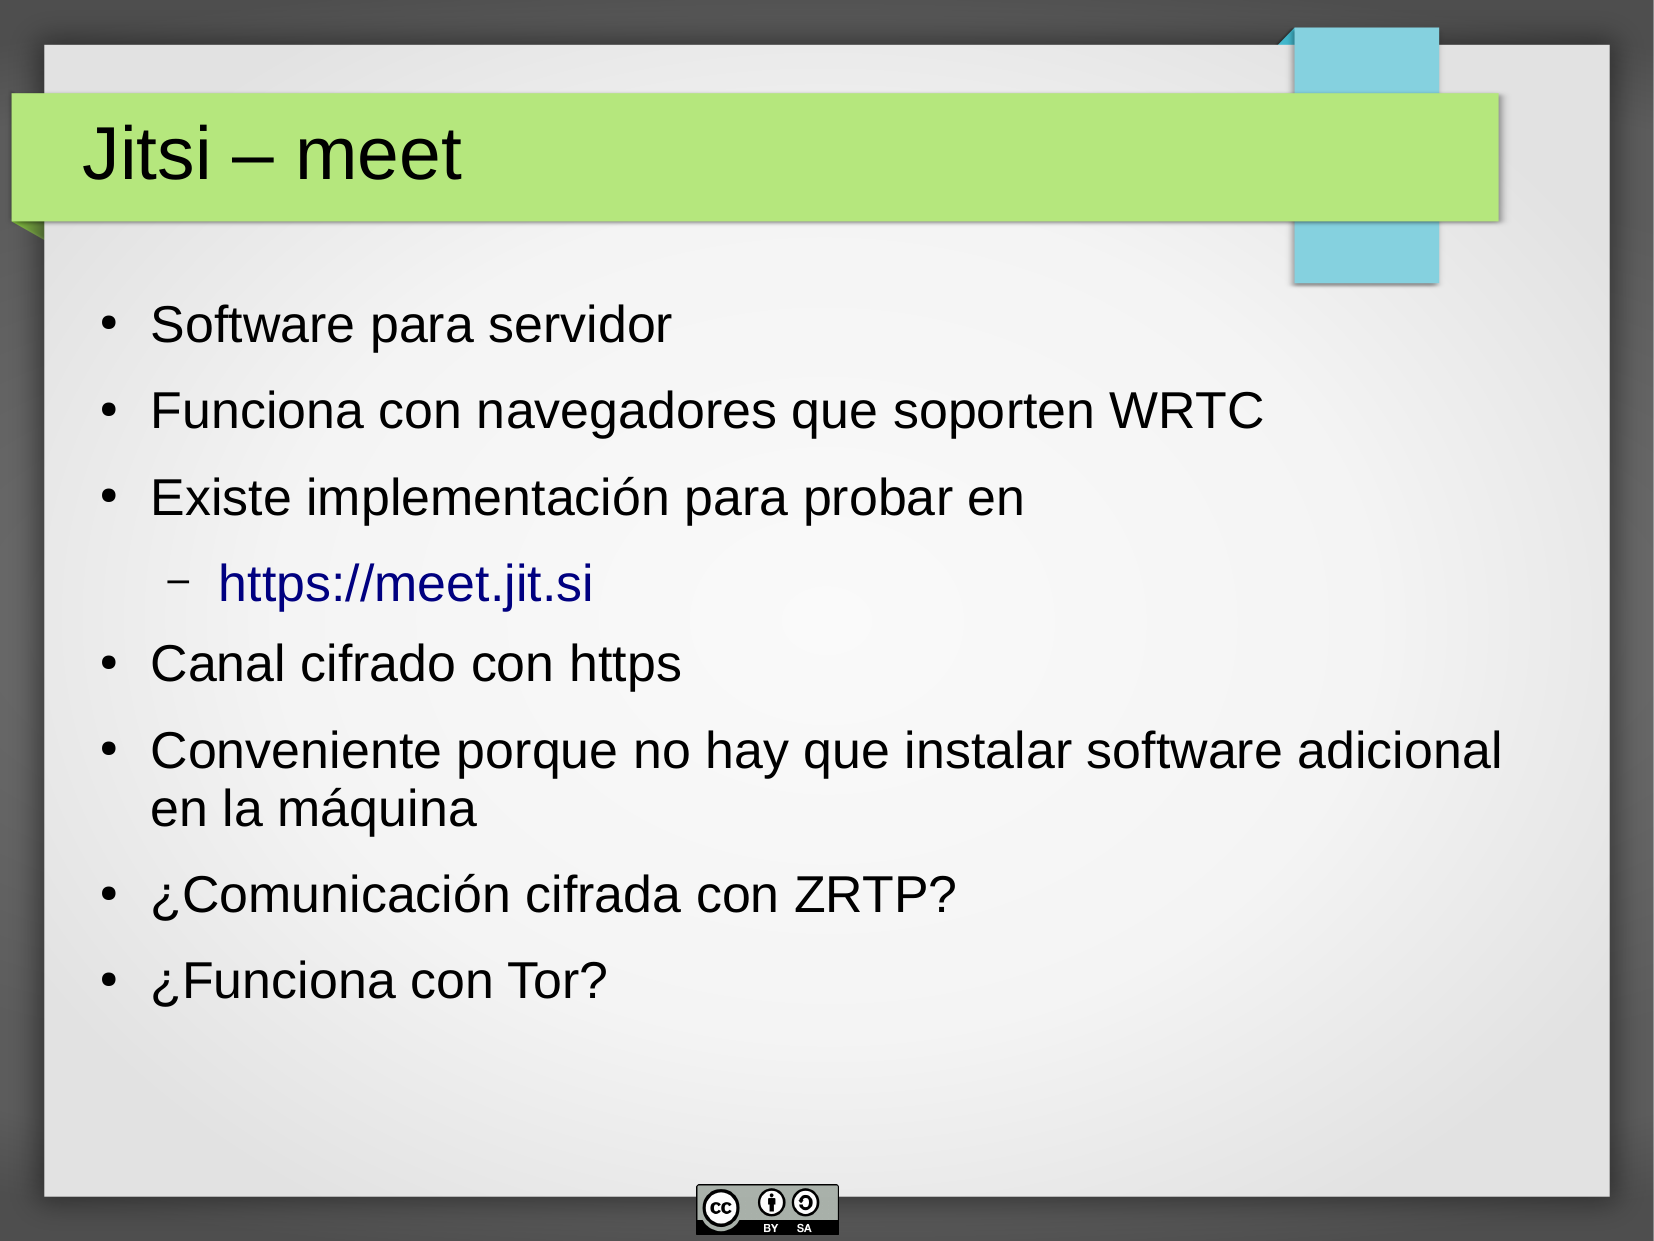

# Jitsi – meet
Software para servidor
Funciona con navegadores que soporten WRTC
Existe implementación para probar en
https://meet.jit.si
Canal cifrado con https
Conveniente porque no hay que instalar software adicional en la máquina
¿Comunicación cifrada con ZRTP?
¿Funciona con Tor?